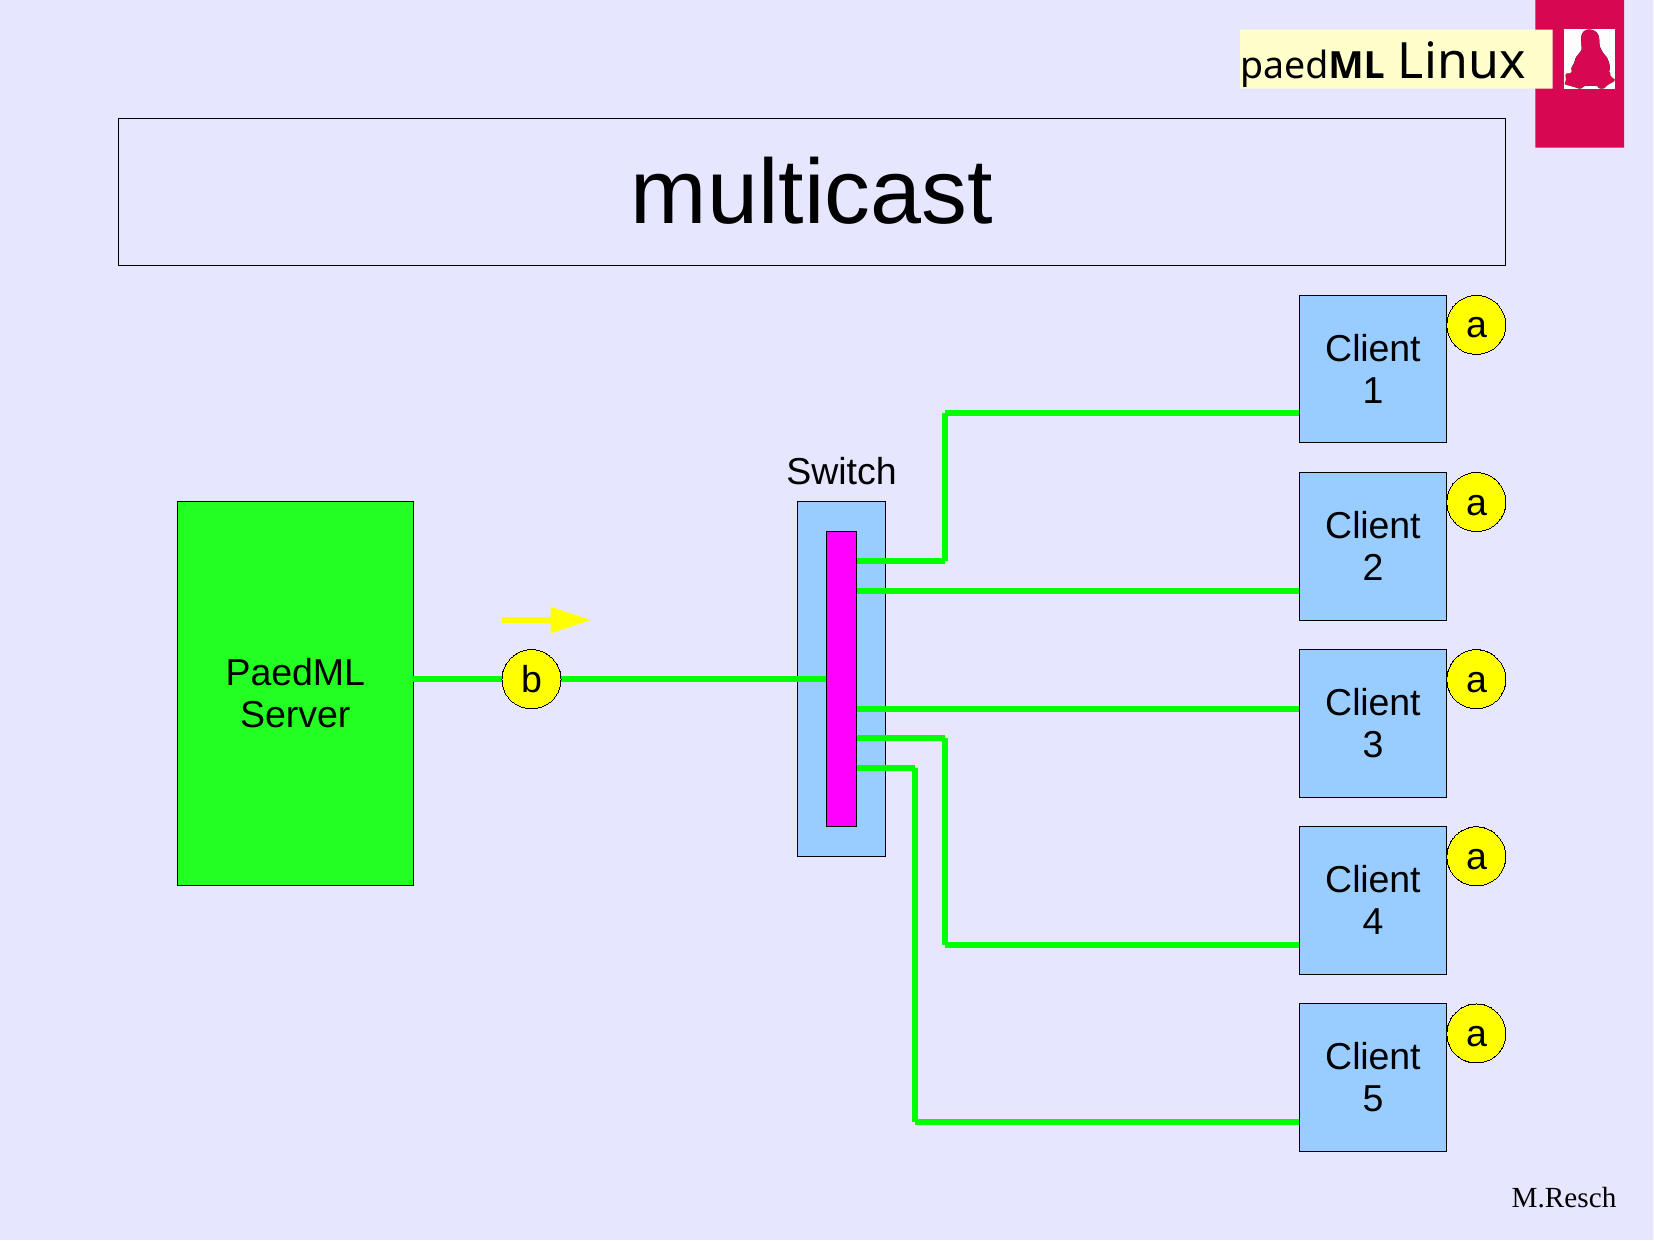

# multicast
Client
1
a
Switch
Client
2
a
PaedML
Server
b
Client
3
a
Client
4
a
Client
5
a
M.Resch